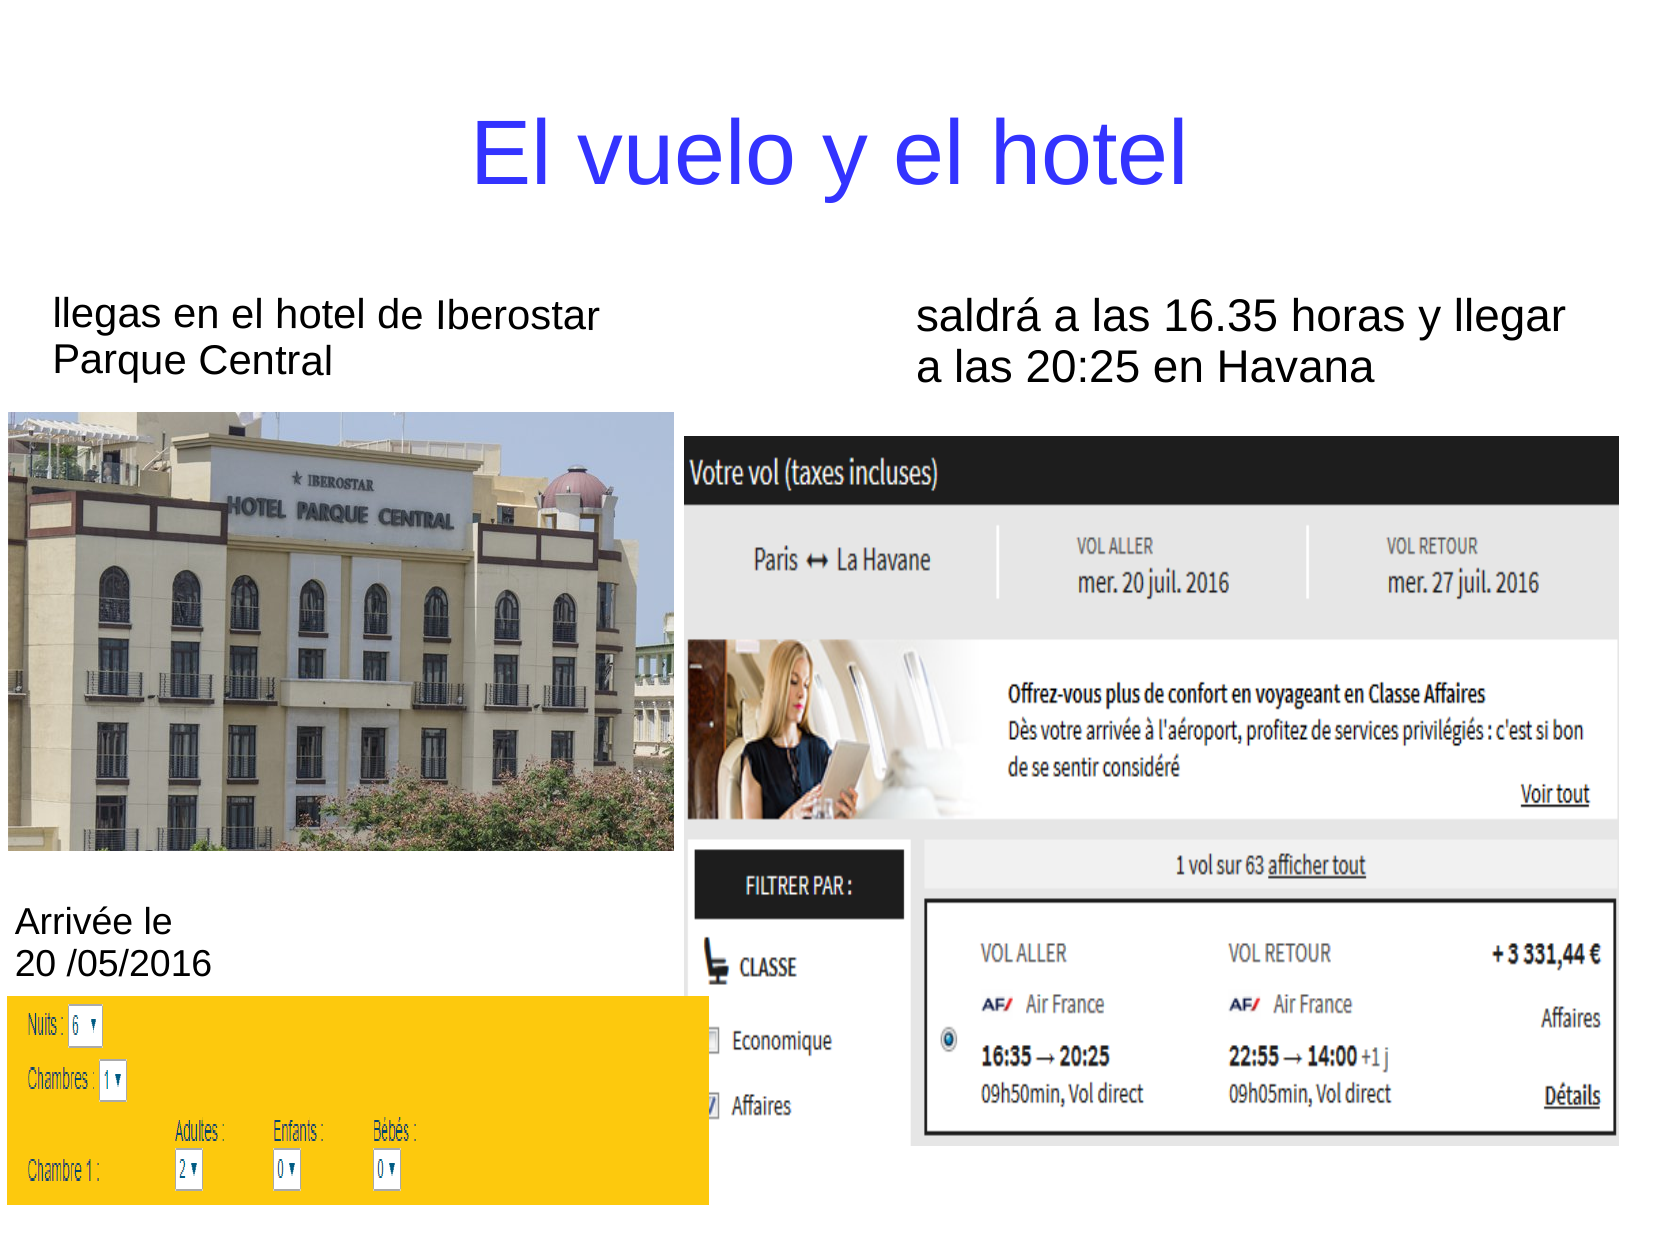

# El vuelo y el hotel
saldrá a las 16.35 horas y llegar a las 20:25 en Havana
llegas en el hotel de Iberostar Parque Central
Arrivée le 20 /05/2016